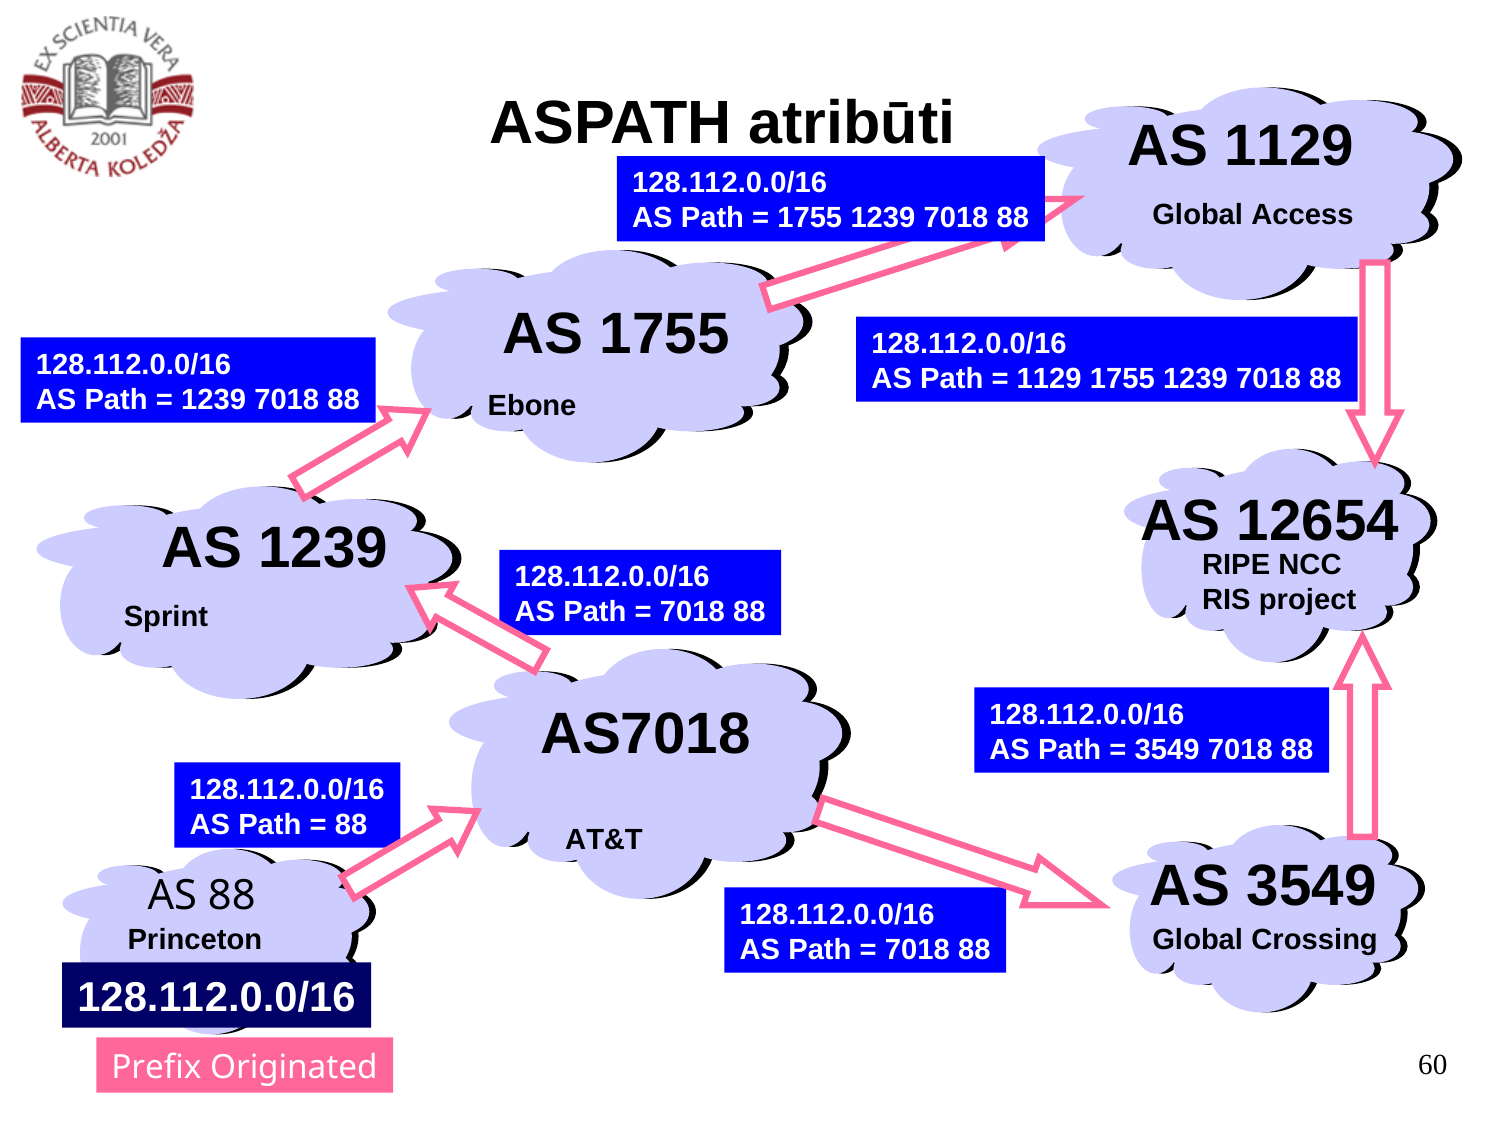

# ASPATH atribūti
AS 1129
128.112.0.0/16
AS Path = 1755 1239 7018 88
Global Access
AS 1755
128.112.0.0/16
AS Path = 1129 1755 1239 7018 88
128.112.0.0/16
AS Path = 1239 7018 88
Ebone
AS 12654
AS 1239
Sprint
RIPE NCC
RIS project
128.112.0.0/16
AS Path = 7018 88
AS7018
128.112.0.0/16
AS Path = 3549 7018 88
128.112.0.0/16
AS Path = 88
AT&T
AS 3549
AS 88
128.112.0.0/16
AS Path = 7018 88
Princeton
Global Crossing
128.112.0.0/16
Prefix Originated